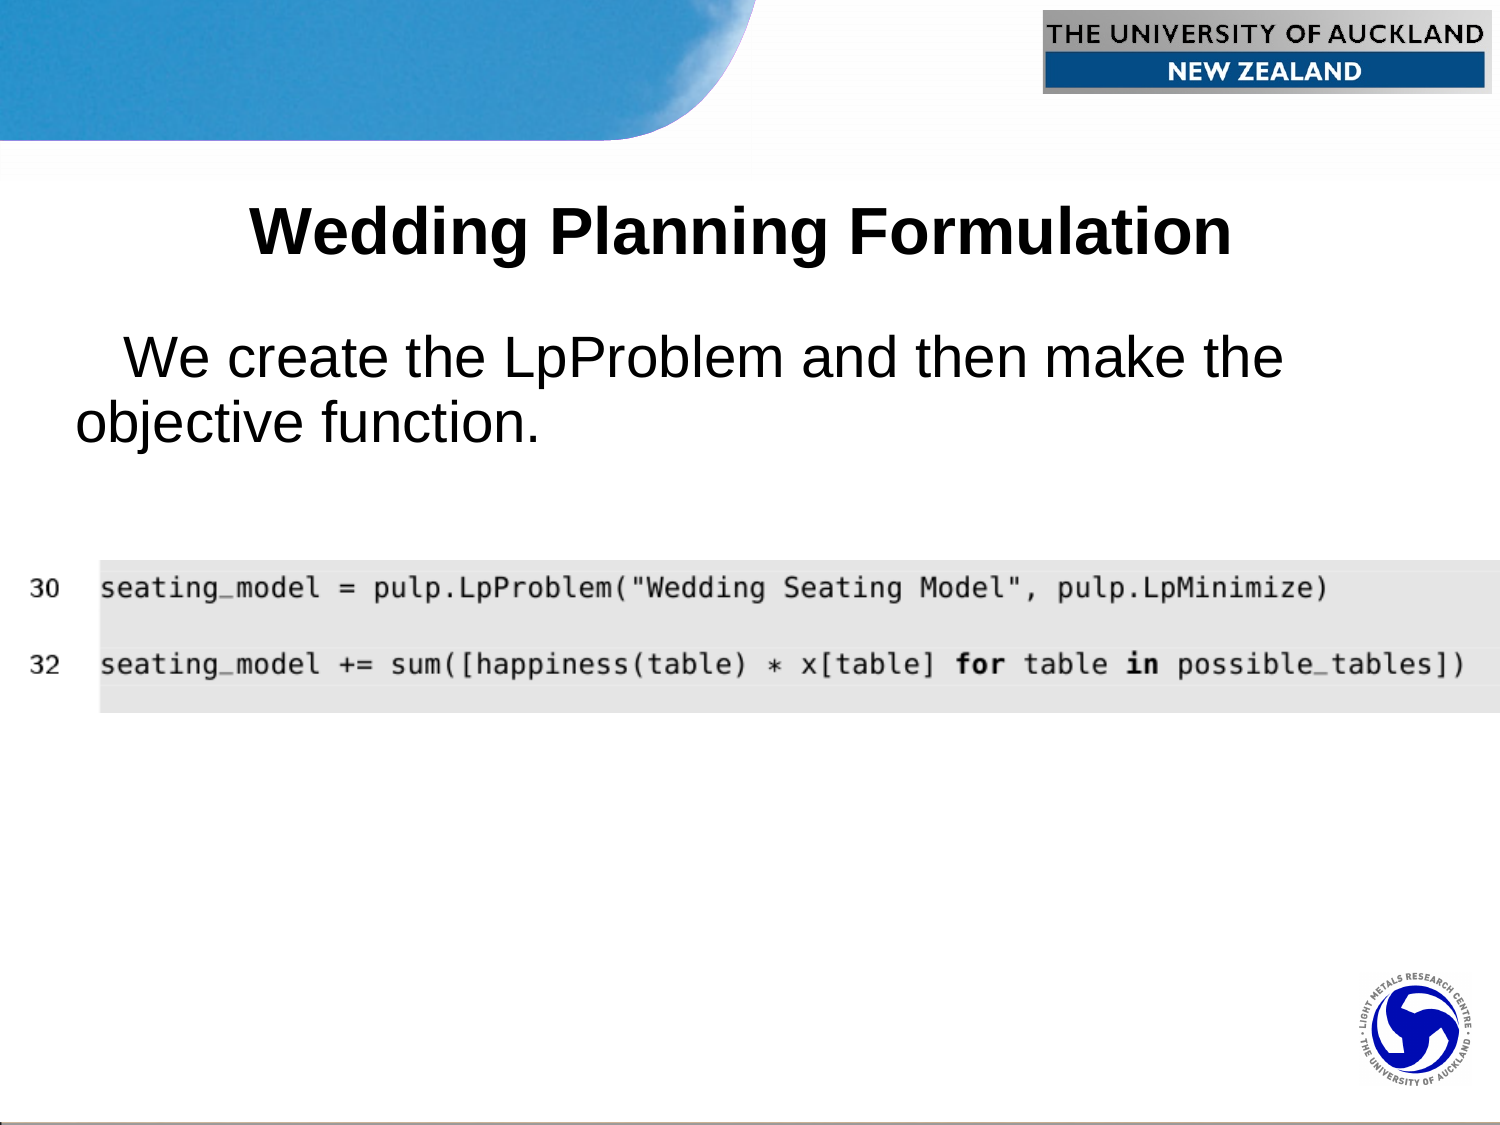

# Wedding Planning Formulation
 We create the LpProblem and then make the objective function.